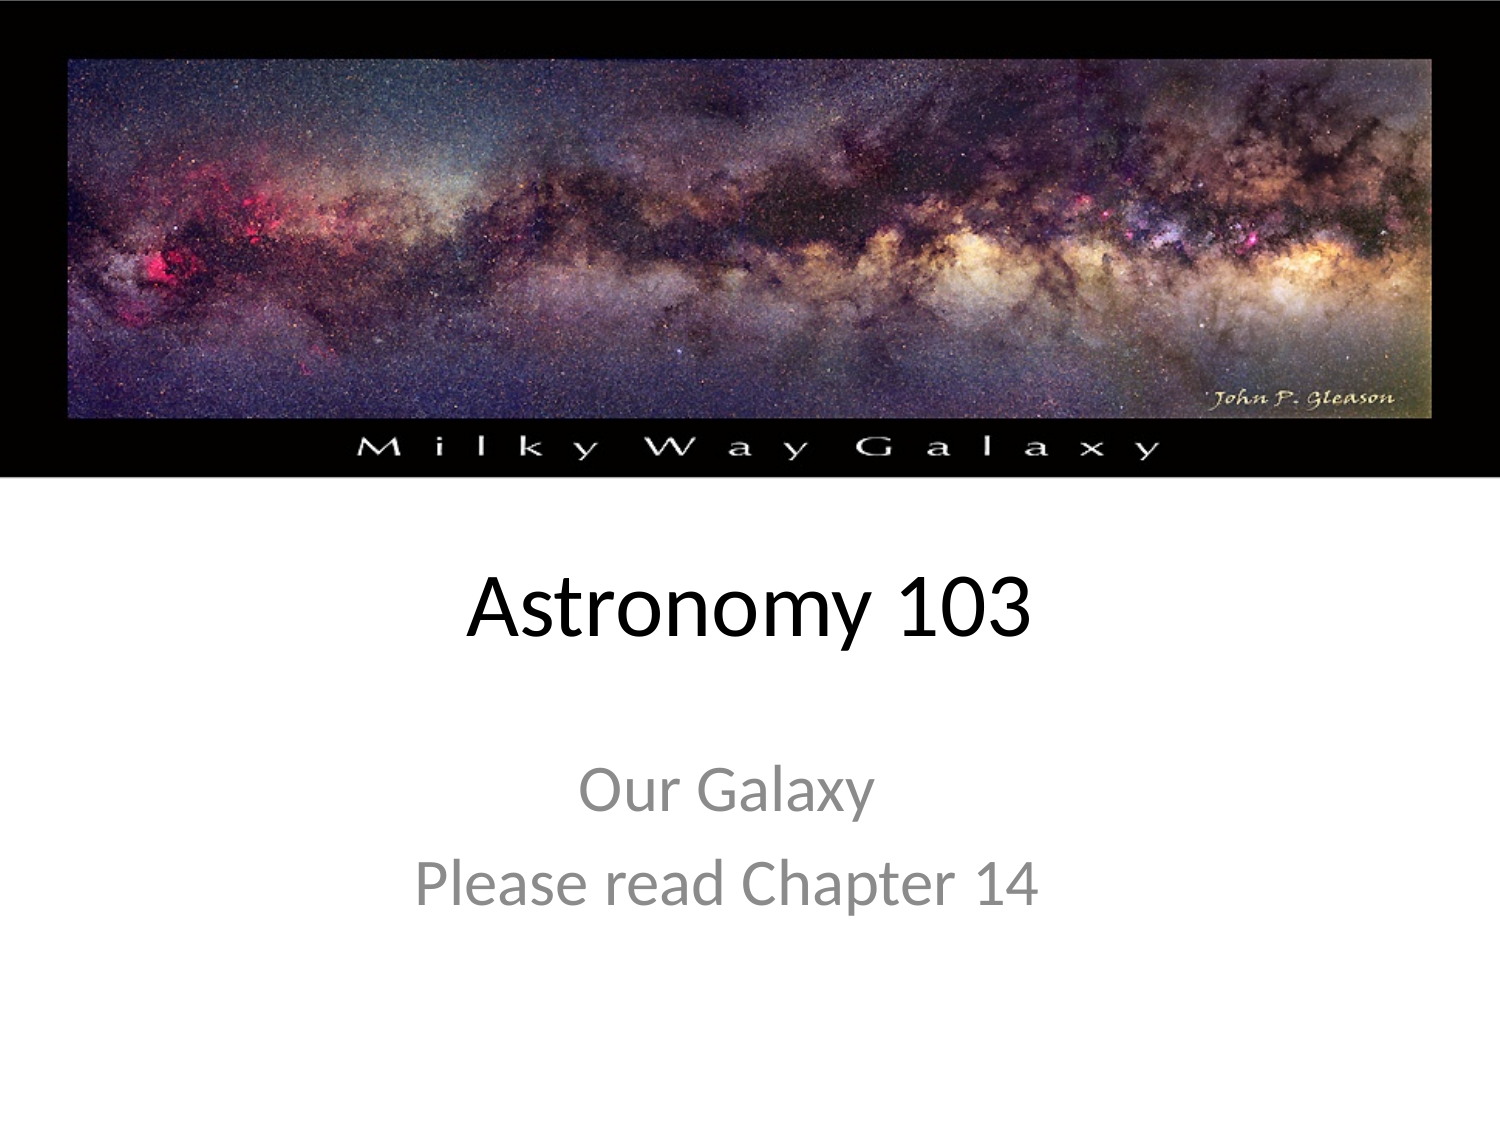

# Astronomy 103
Our Galaxy
Please read Chapter 14